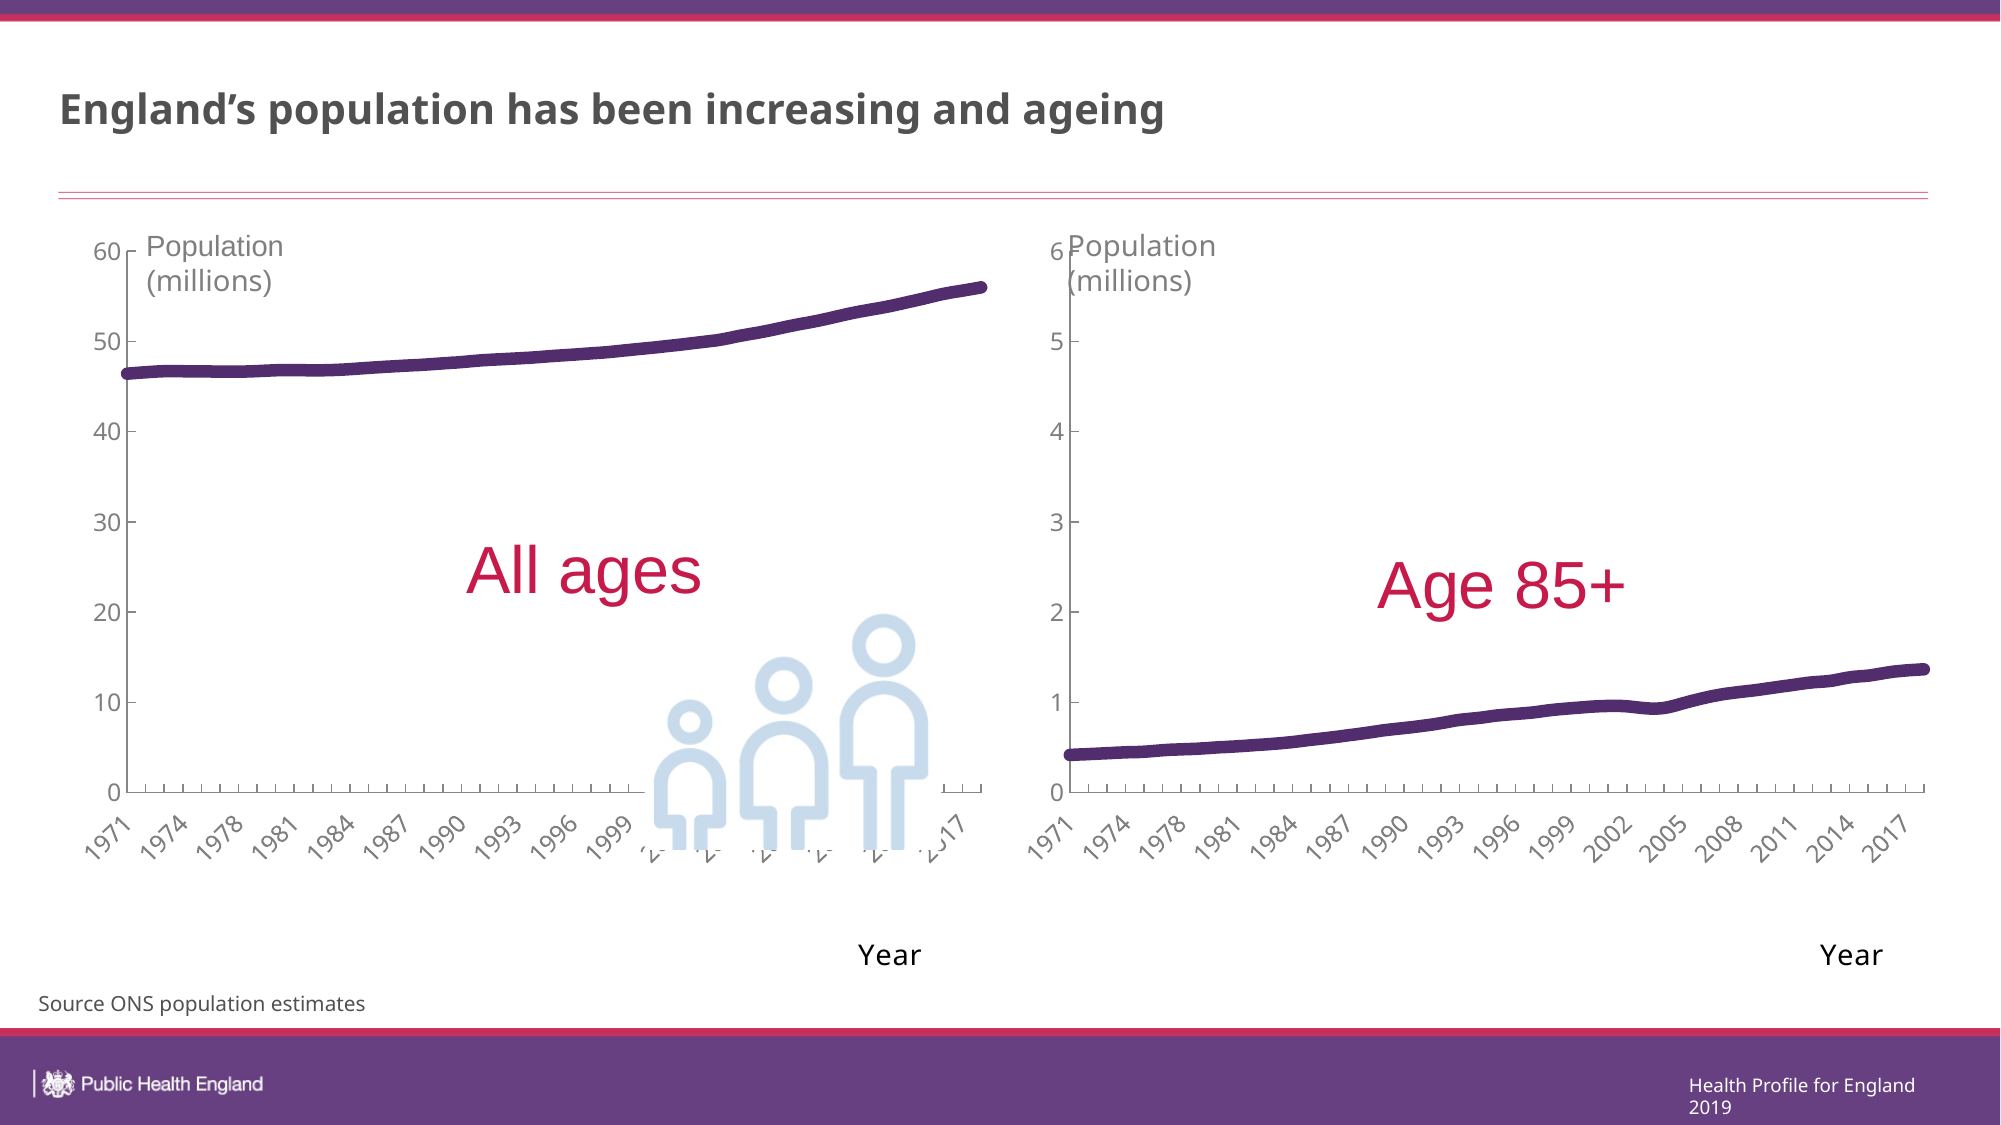

# England’s population has been increasing and ageing
### Chart
| Category | All ages |
|---|---|
| 1971 | 46.4117 |
| 1972 | 46.5719 |
| 1973 | 46.6862 |
| 1974 | 46.6827 |
| 1975 | 46.6744 |
| 1977 | 46.6398 |
| 1978 | 46.6382 |
| 1979 | 46.6981 |
| 1980 | 46.7872 |
| 1981 | 46.820805 |
| 1982 | 46.777337 |
| 1983 | 46.813693 |
| 1984 | 46.912444 |
| 1985 | 47.057359 |
| 1986 | 47.187643 |
| 1987 | 47.300419 |
| 1988 | 47.412342 |
| 1989 | 47.552651 |
| 1990 | 47.699116 |
| 1991 | 47.875035 |
| 1992 | 47.997973 |
| 1993 | 48.102319 |
| 1994 | 48.228781 |
| 1995 | 48.383461 |
| 1996 | 48.519129 |
| 1997 | 48.664777 |
| 1998 | 48.820583 |
| 1999 | 49.032872 |
| 2000 | 49.233311 |
| 2001 | 49.449746 |
| 2002 | 49.679267 |
| 2003 | 49.925517 |
| 2004 | 50.1946 |
| 2005 | 50.606034 |
| 2006 | 50.965186 |
| 2007 | 51.381093 |
| 2008 | 51.815853 |
| 2009 | 52.196381 |
| 2010 | 52.642452 |
| 2011 | 53.107169 |
| 2012 | 53.493729 |
| 2013 | 53.865817 |
| 2014 | 54.316618 |
| 2015 | 54.786327 |
| 2016 | 55.268067 |
| 2017 | 55.61943 |
| 2018 | 55.977178 |Population (millions)
All ages
### Chart
| Category | Age 85+ |
|---|---|
| 1971 | 0.4156 |
| 1972 | 0.4256 |
| 1973 | 0.4351 |
| 1974 | 0.4448 |
| 1975 | 0.4519 |
| 1977 | 0.4681 |
| 1978 | 0.4783 |
| 1979 | 0.4866 |
| 1980 | 0.5001 |
| 1981 | 0.511313 |
| 1982 | 0.525504 |
| 1983 | 0.540091 |
| 1984 | 0.55919 |
| 1985 | 0.584395 |
| 1986 | 0.607215 |
| 1987 | 0.634 |
| 1988 | 0.661233 |
| 1989 | 0.691366 |
| 1990 | 0.713935 |
| 1991 | 0.738777 |
| 1992 | 0.768866 |
| 1993 | 0.804599 |
| 1994 | 0.825697 |
| 1995 | 0.852929 |
| 1996 | 0.870402 |
| 1997 | 0.888465 |
| 1998 | 0.915252 |
| 1999 | 0.933242 |
| 2000 | 0.949884 |
| 2001 | 0.958843 |
| 2002 | 0.954941 |
| 2003 | 0.93368 |
| 2004 | 0.936942 |
| 2005 | 0.986704 |
| 2006 | 1.039944 |
| 2007 | 1.082834 |
| 2008 | 1.111614 |
| 2009 | 1.135737 |
| 2010 | 1.16505 |
| 2011 | 1.193318 |
| 2012 | 1.220506 |
| 2013 | 1.237867 |
| 2014 | 1.275516 |
| 2015 | 1.295289 |
| 2016 | 1.328092 |
| 2017 | 1.352056 |
| 2018 | 1.364978 |Population (millions)
Age 85+
Source ONS population estimates
Health Profile for England 2019